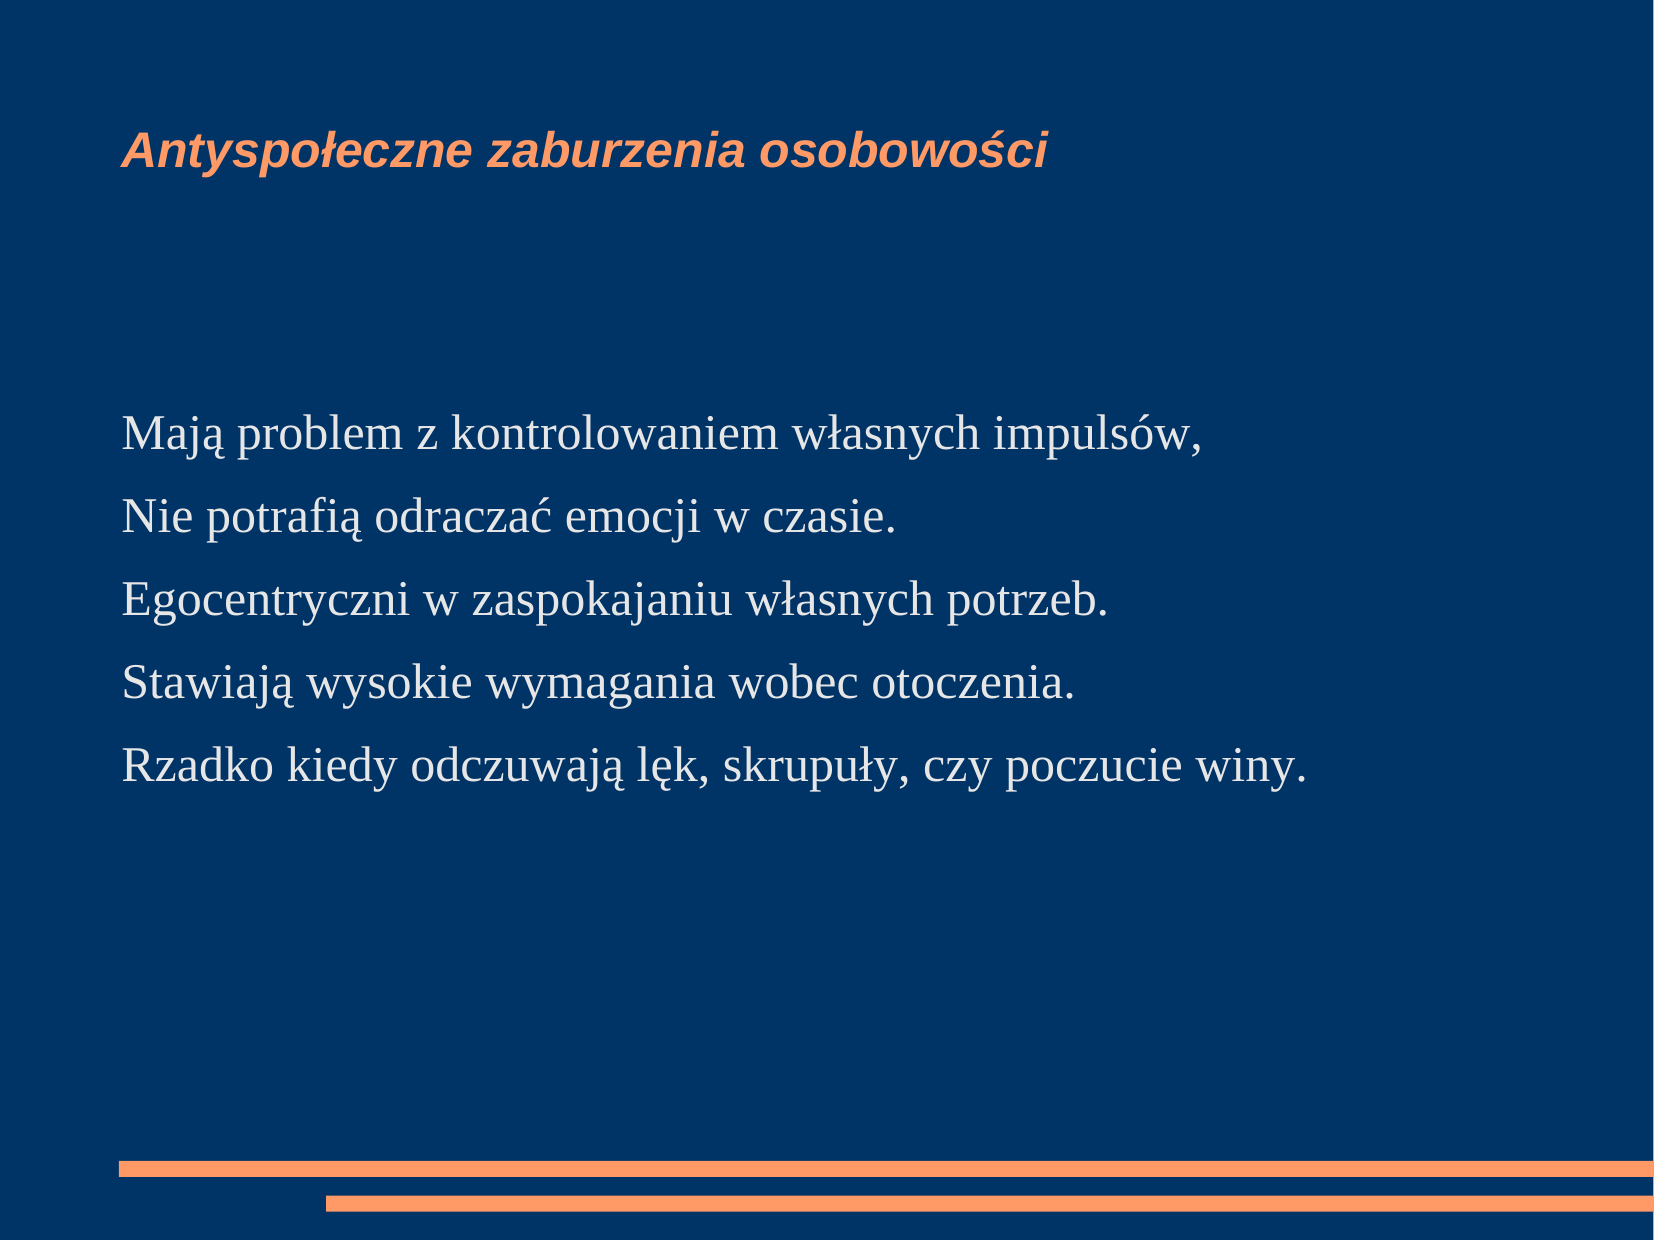

# Antyspołeczne zaburzenia osobowości
Mają problem z kontrolowaniem własnych impulsów,
Nie potrafią odraczać emocji w czasie.
Egocentryczni w zaspokajaniu własnych potrzeb.
Stawiają wysokie wymagania wobec otoczenia.
Rzadko kiedy odczuwają lęk, skrupuły, czy poczucie winy.